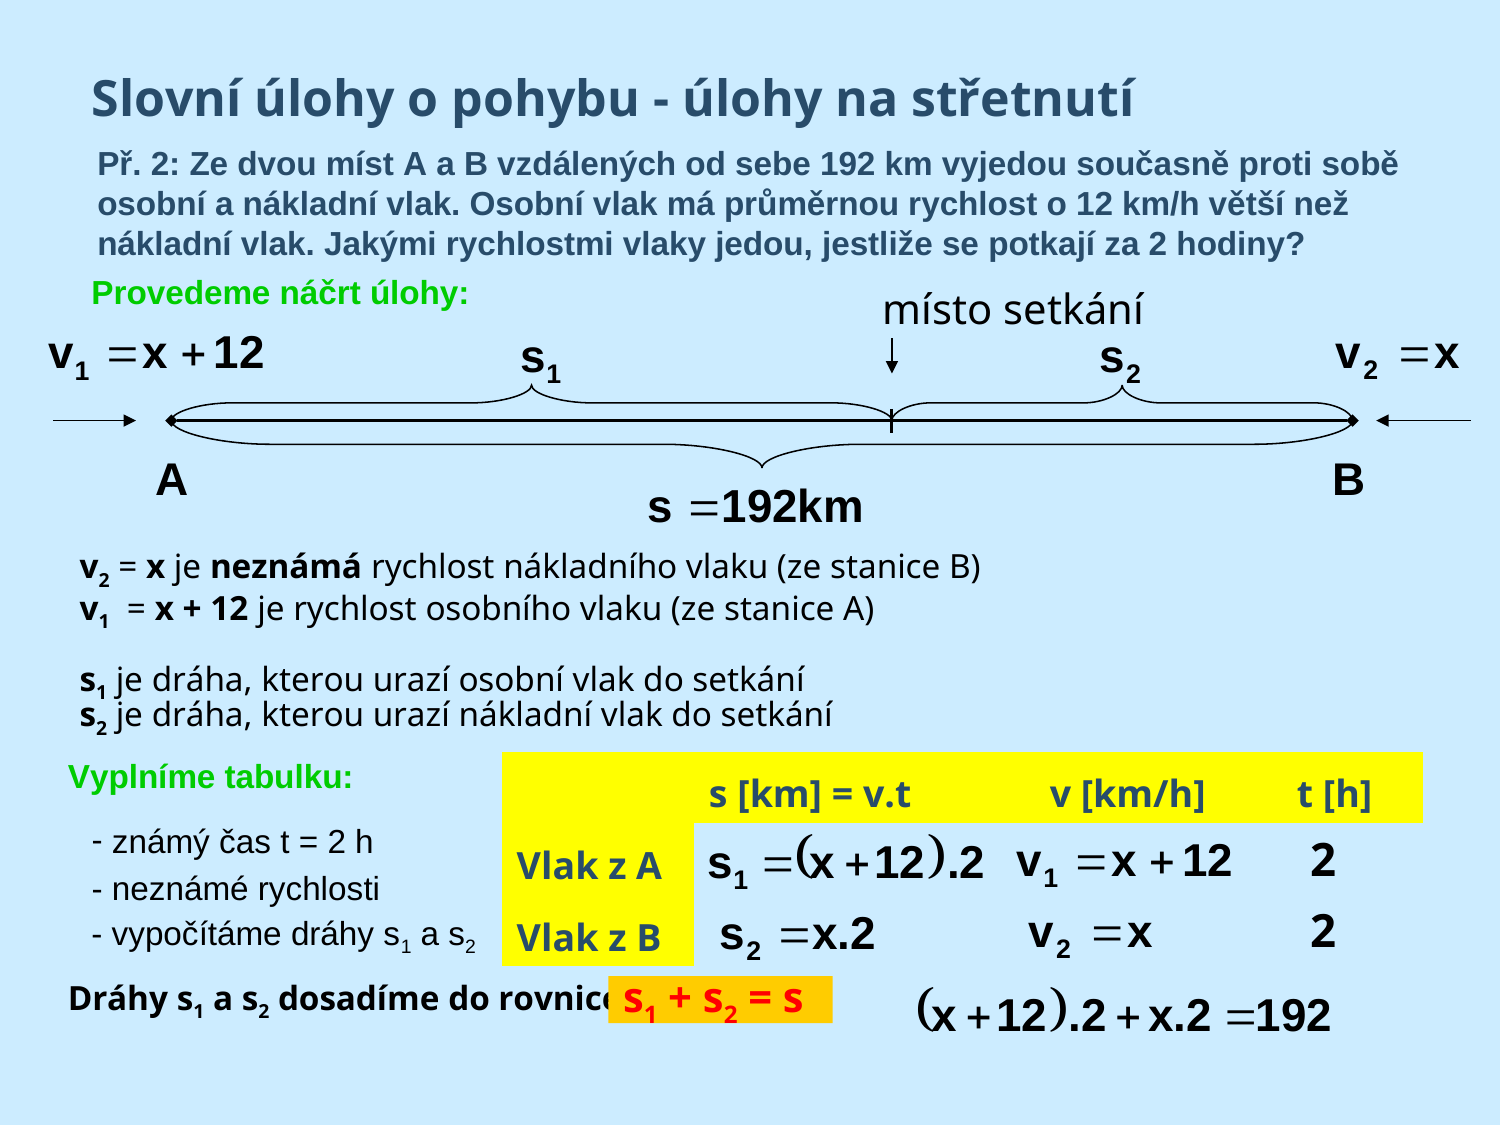

Slovní úlohy o pohybu - úlohy na střetnutí
Př. 2: Ze dvou míst A a B vzdálených od sebe 192 km vyjedou současně proti sobě
osobní a nákladní vlak. Osobní vlak má průměrnou rychlost o 12 km/h větší než
nákladní vlak. Jakými rychlostmi vlaky jedou, jestliže se potkají za 2 hodiny?
Provedeme náčrt úlohy:
místo setkání
v2 = x je neznámá rychlost nákladního vlaku (ze stanice B)
v1 = x + 12 je rychlost osobního vlaku (ze stanice A)
s1 je dráha, kterou urazí osobní vlak do setkání
s2 je dráha, kterou urazí nákladní vlak do setkání
Vyplníme tabulku:
| | s [km] = v.t | v [km/h] | t [h] |
| --- | --- | --- | --- |
| Vlak z A | | | |
| Vlak z B | | | |
 známý čas t = 2 h
- neznámé rychlosti
- vypočítáme dráhy s1 a s2
Dráhy s1 a s2 dosadíme do rovnice
s1 + s2 = s